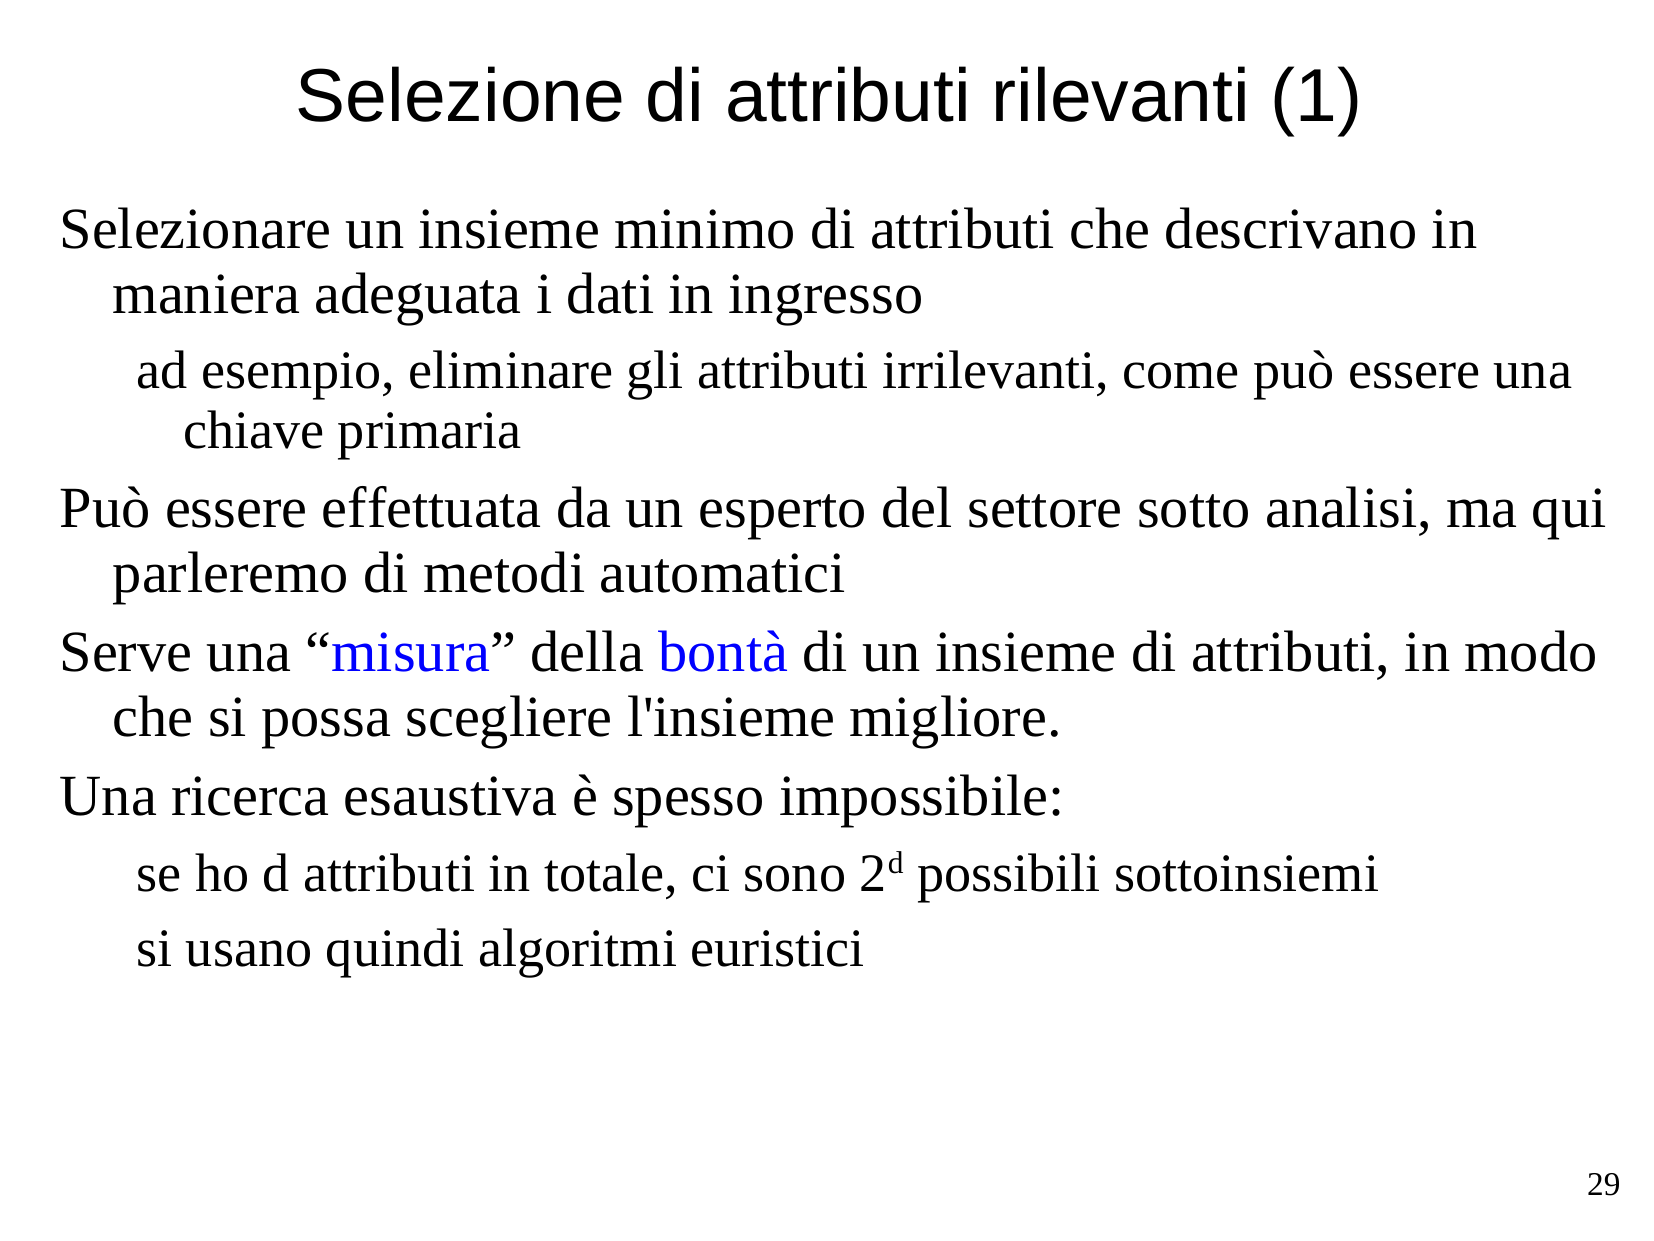

# Selezione di attributi rilevanti (1)
Selezionare un insieme minimo di attributi che descrivano in maniera adeguata i dati in ingresso
ad esempio, eliminare gli attributi irrilevanti, come può essere una chiave primaria
Può essere effettuata da un esperto del settore sotto analisi, ma qui parleremo di metodi automatici
Serve una “misura” della bontà di un insieme di attributi, in modo che si possa scegliere l'insieme migliore.
Una ricerca esaustiva è spesso impossibile:
se ho d attributi in totale, ci sono 2d possibili sottoinsiemi
si usano quindi algoritmi euristici